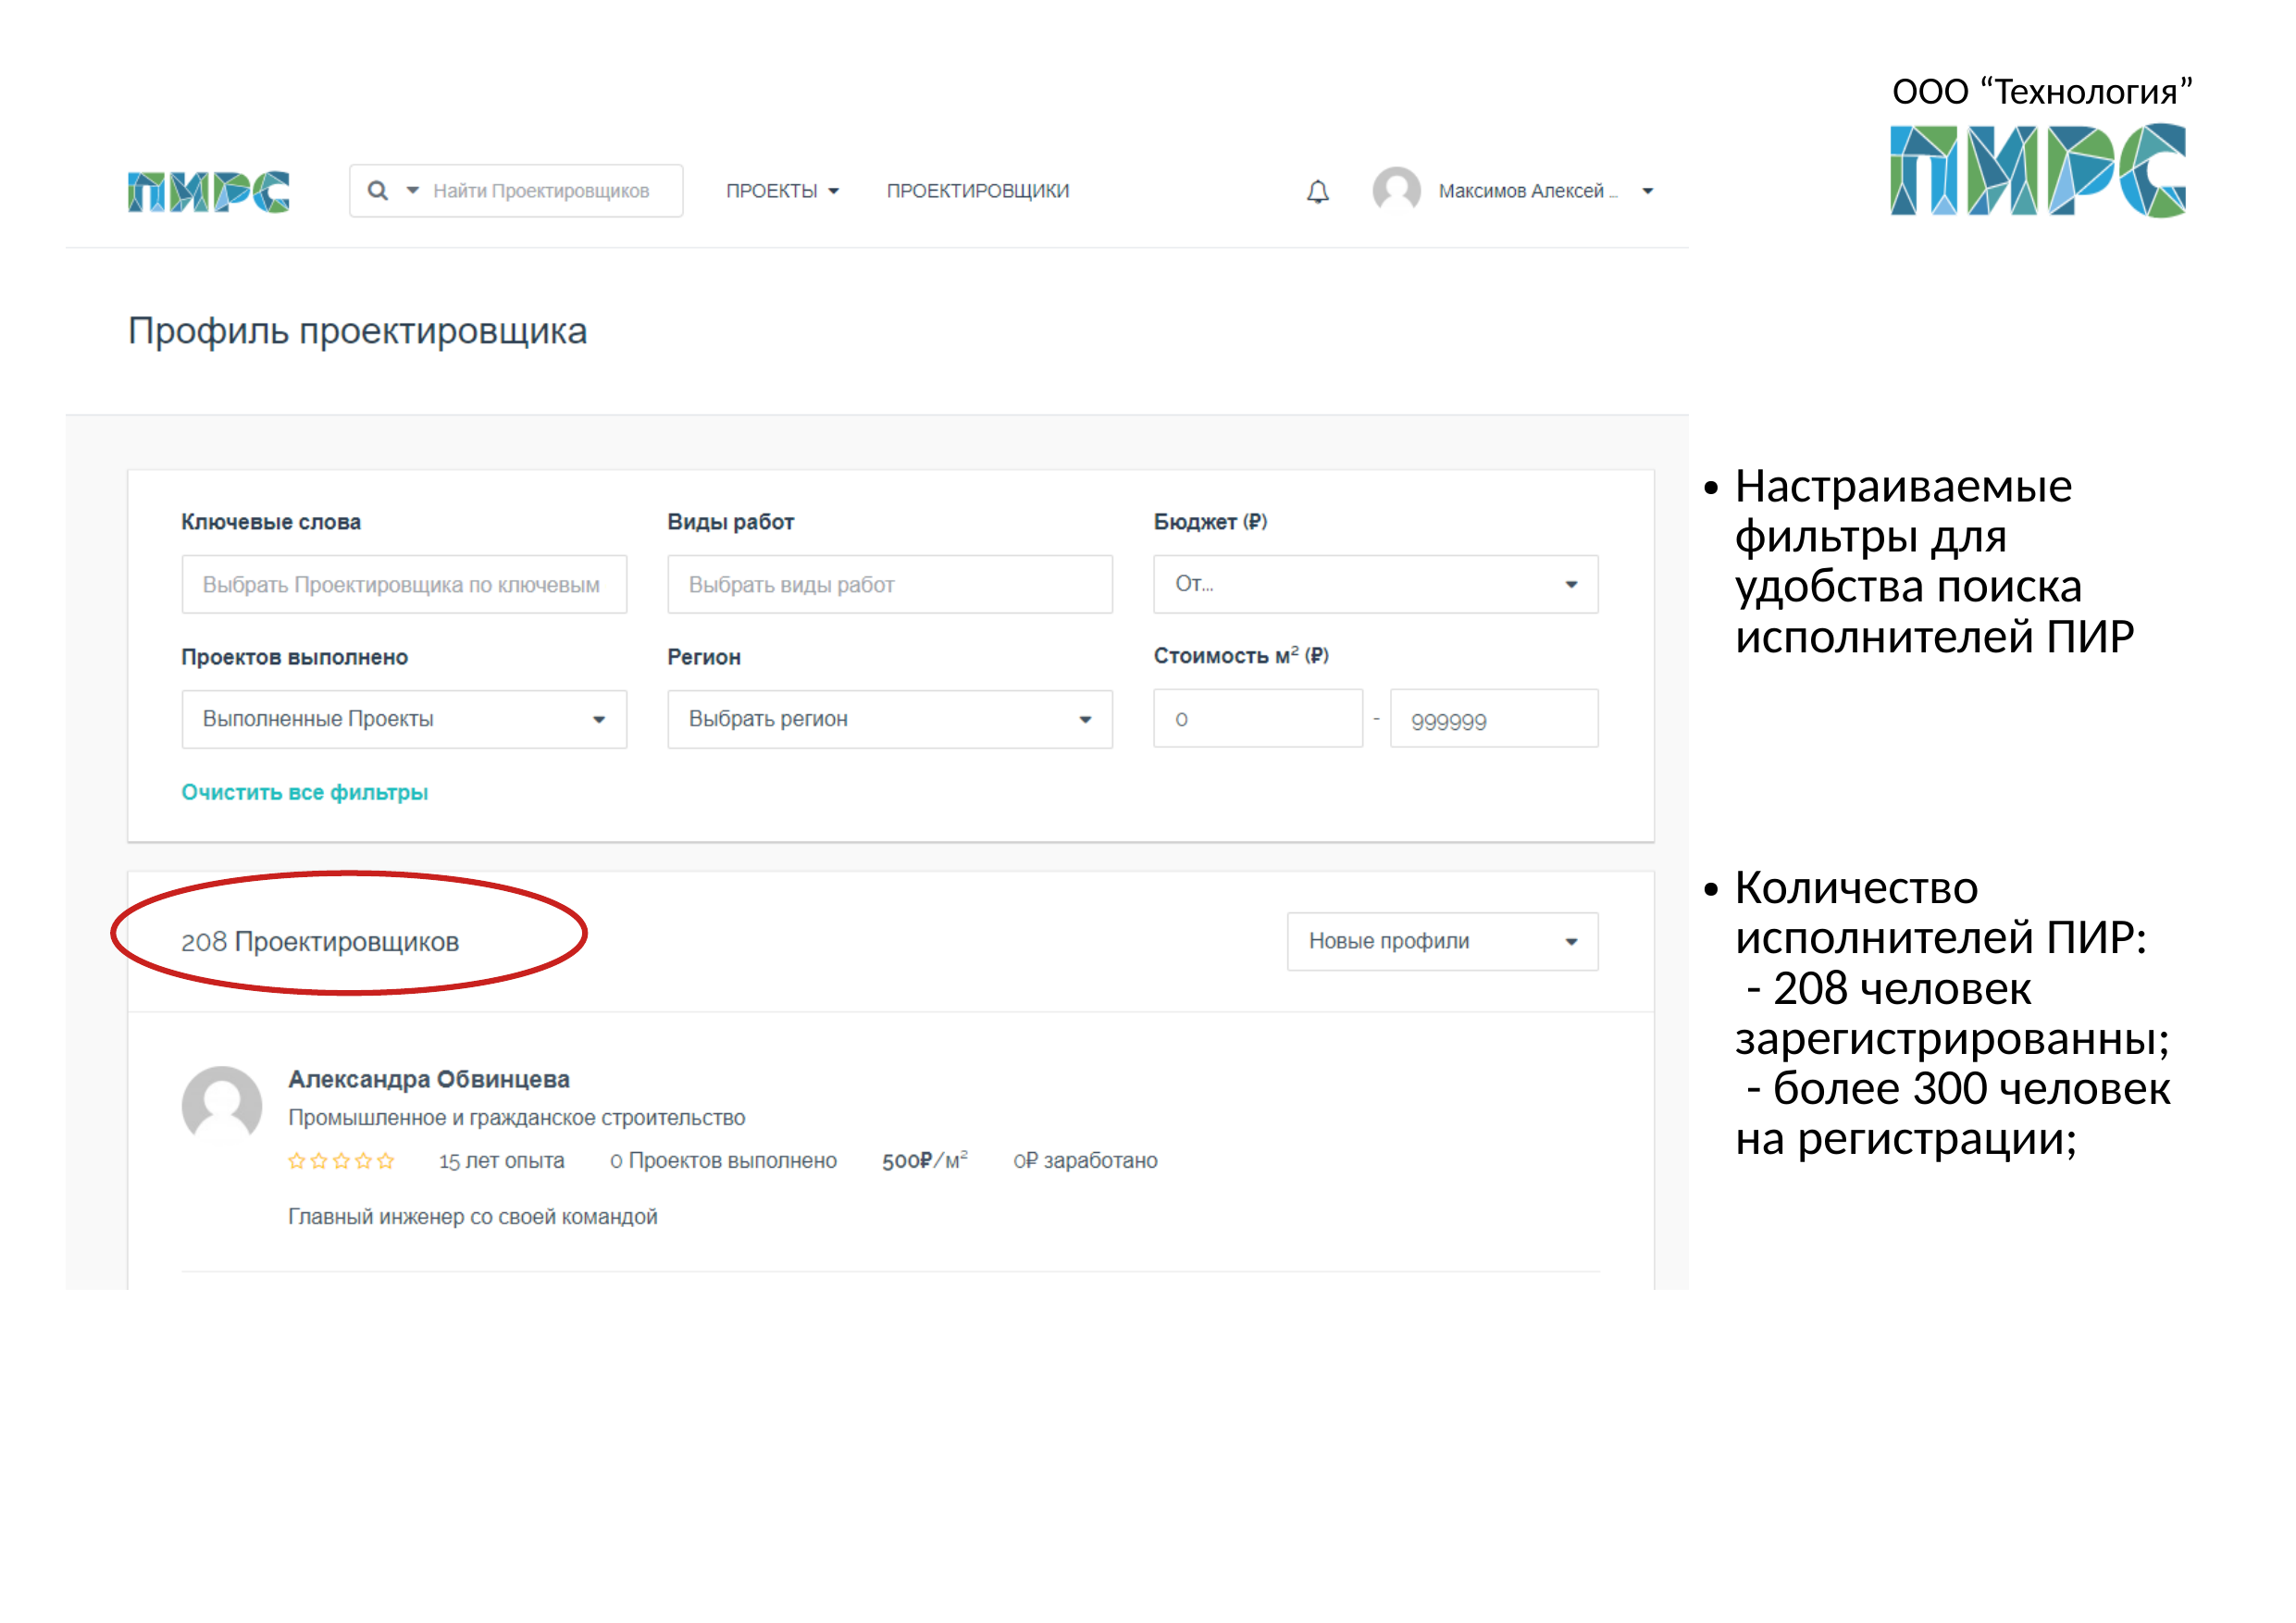

ООО “Технология”
Настраиваемые фильтры для удобства поиска исполнителей ПИР
Количество исполнителей ПИР:
 - 208 человек зарегистрированны;
 - более 300 человек на регистрации;